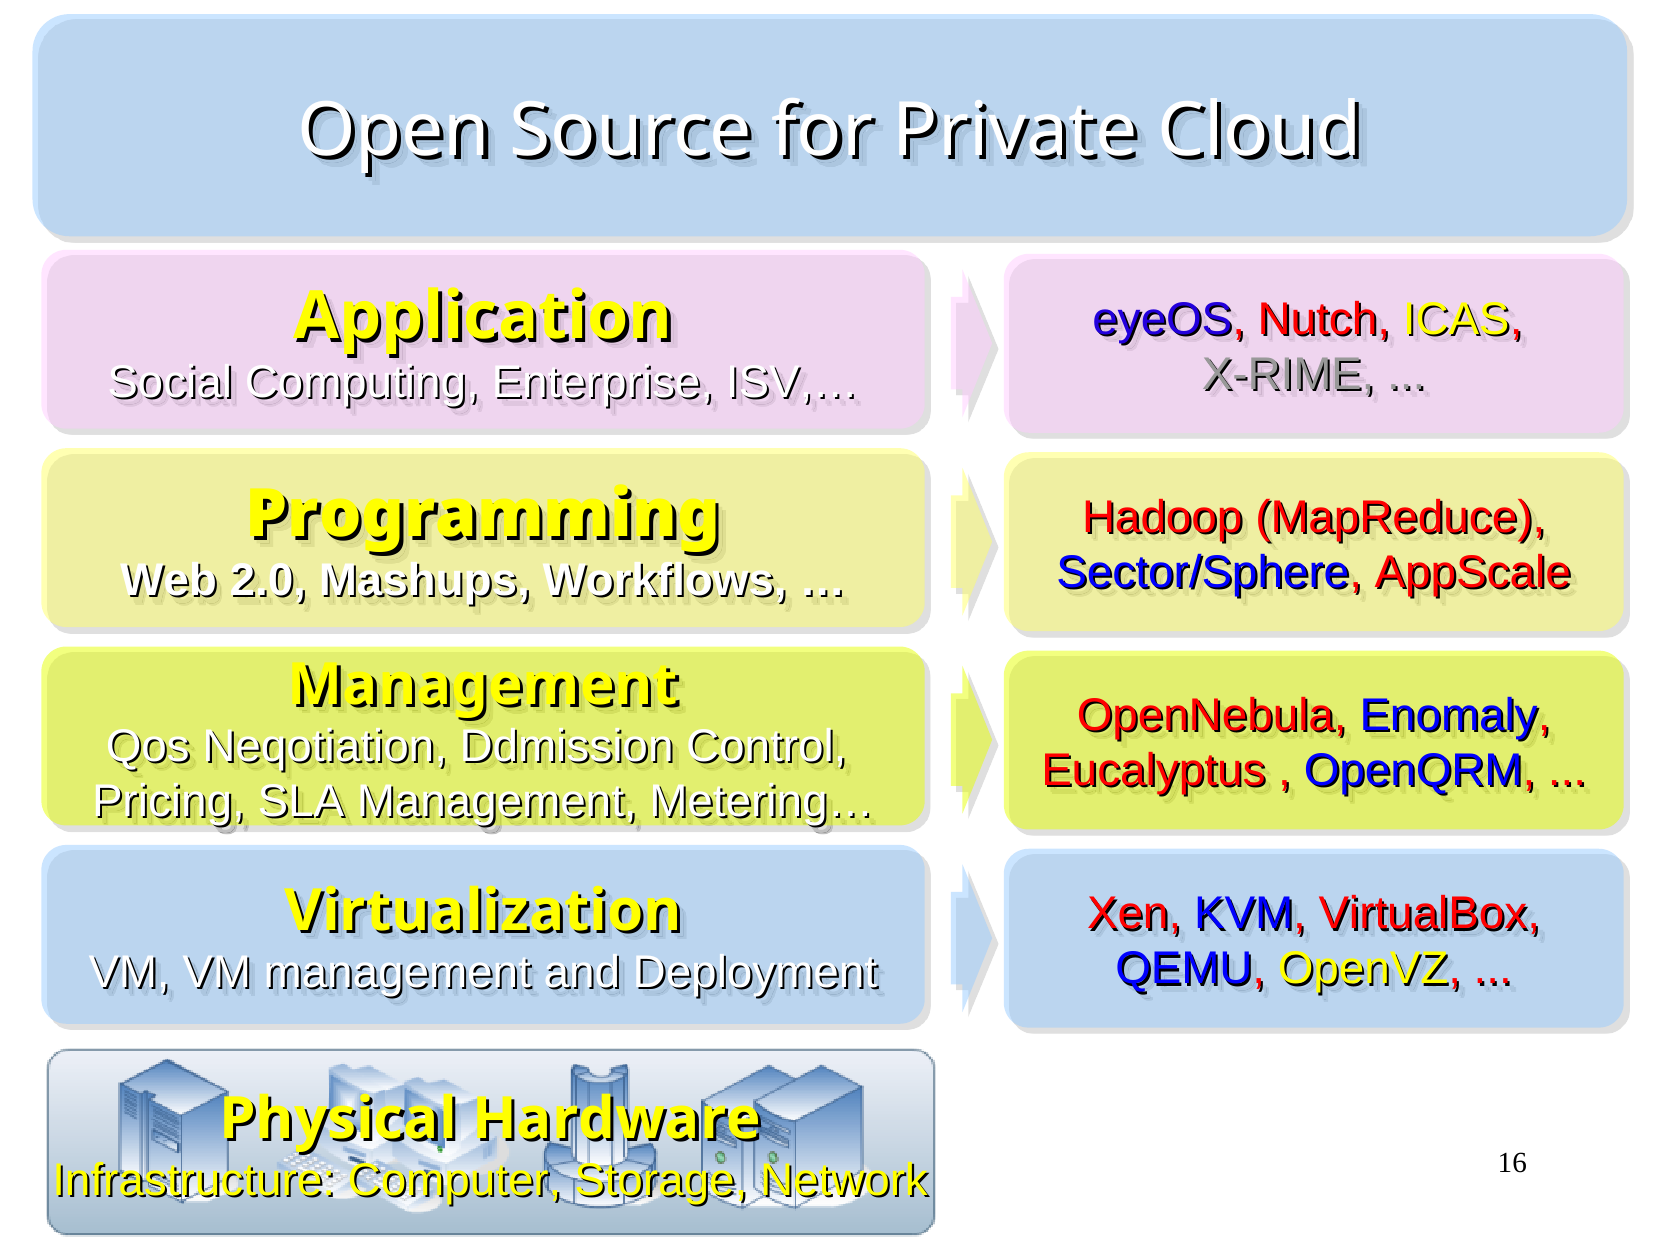

Open Source for Private Cloud
Application
Social Computing, Enterprise, ISV,…
Programming
Web 2.0, Mashups, Workflows, …
Management
Qos Neqotiation, Ddmission Control,
Pricing, SLA Management, Metering…
Virtualization
VM, VM management and Deployment
Physical Hardware
Infrastructure: Computer, Storage, Network
eyeOS, Nutch, ICAS,
X-RIME, ...
Hadoop (MapReduce),
Sector/Sphere, AppScale
OpenNebula, Enomaly,
Eucalyptus , OpenQRM, ...
Xen, KVM, VirtualBox,
QEMU, OpenVZ, ...
16